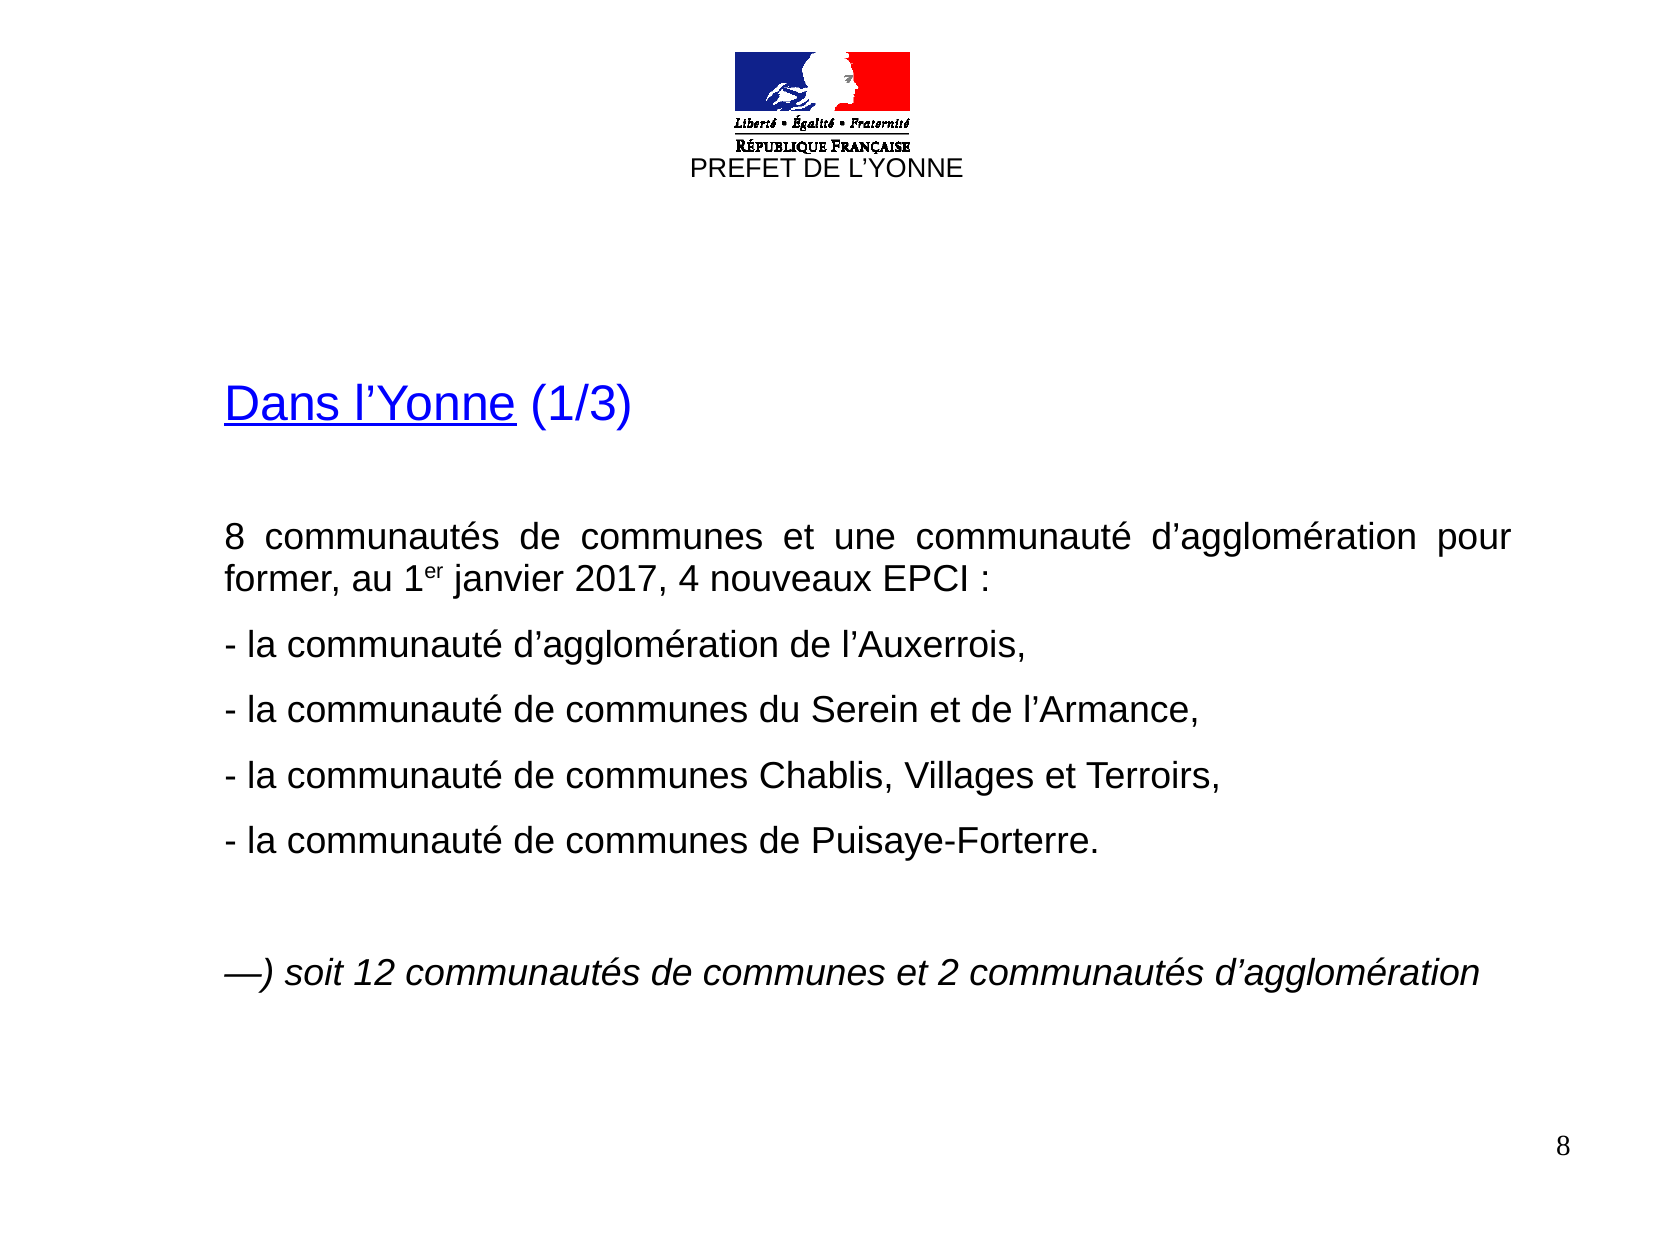

# PREFET DE L’YONNE
Dans l’Yonne (1/3)
8 communautés de communes et une communauté d’agglomération pour former, au 1er janvier 2017, 4 nouveaux EPCI :
- la communauté d’agglomération de l’Auxerrois,
- la communauté de communes du Serein et de l’Armance,
- la communauté de communes Chablis, Villages et Terroirs,
- la communauté de communes de Puisaye-Forterre.
—) soit 12 communautés de communes et 2 communautés d’agglomération
8